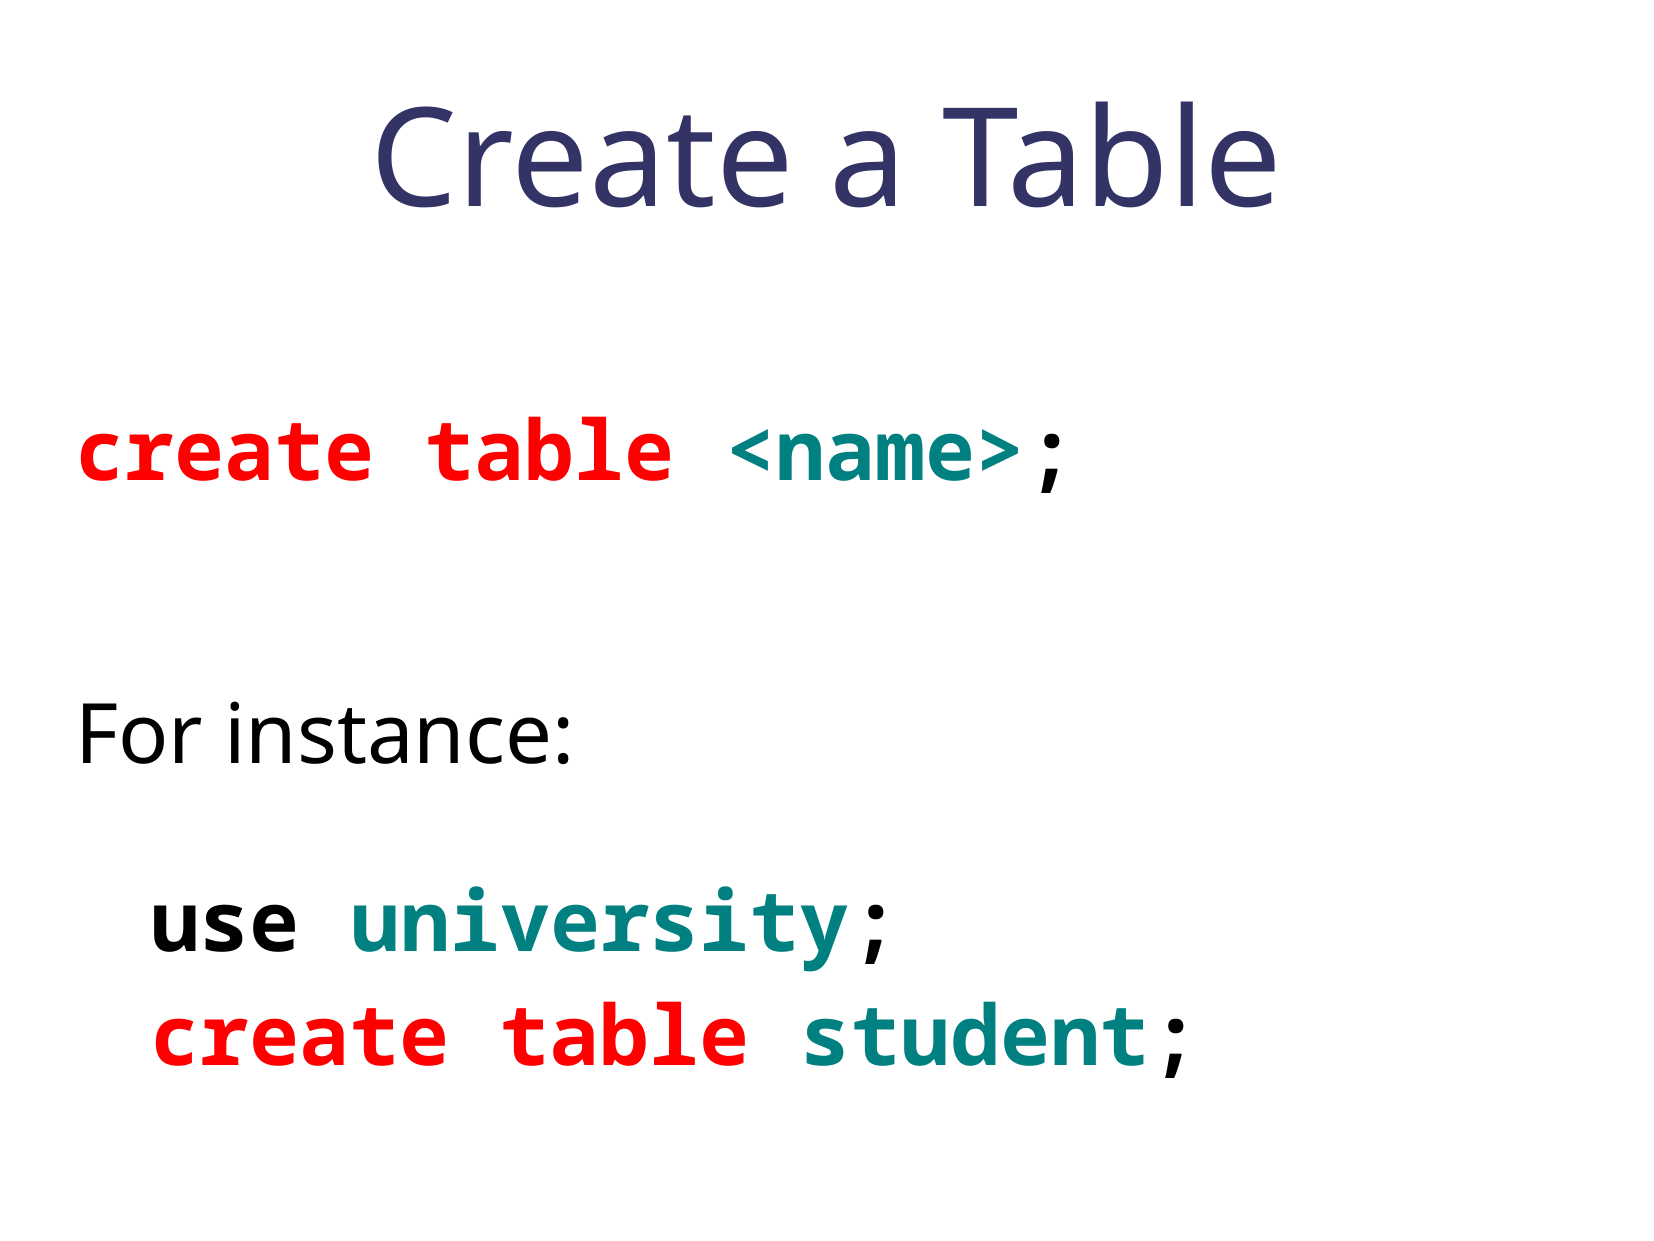

# Create a Table
create table <name>;
For instance:
use university;
create table student;